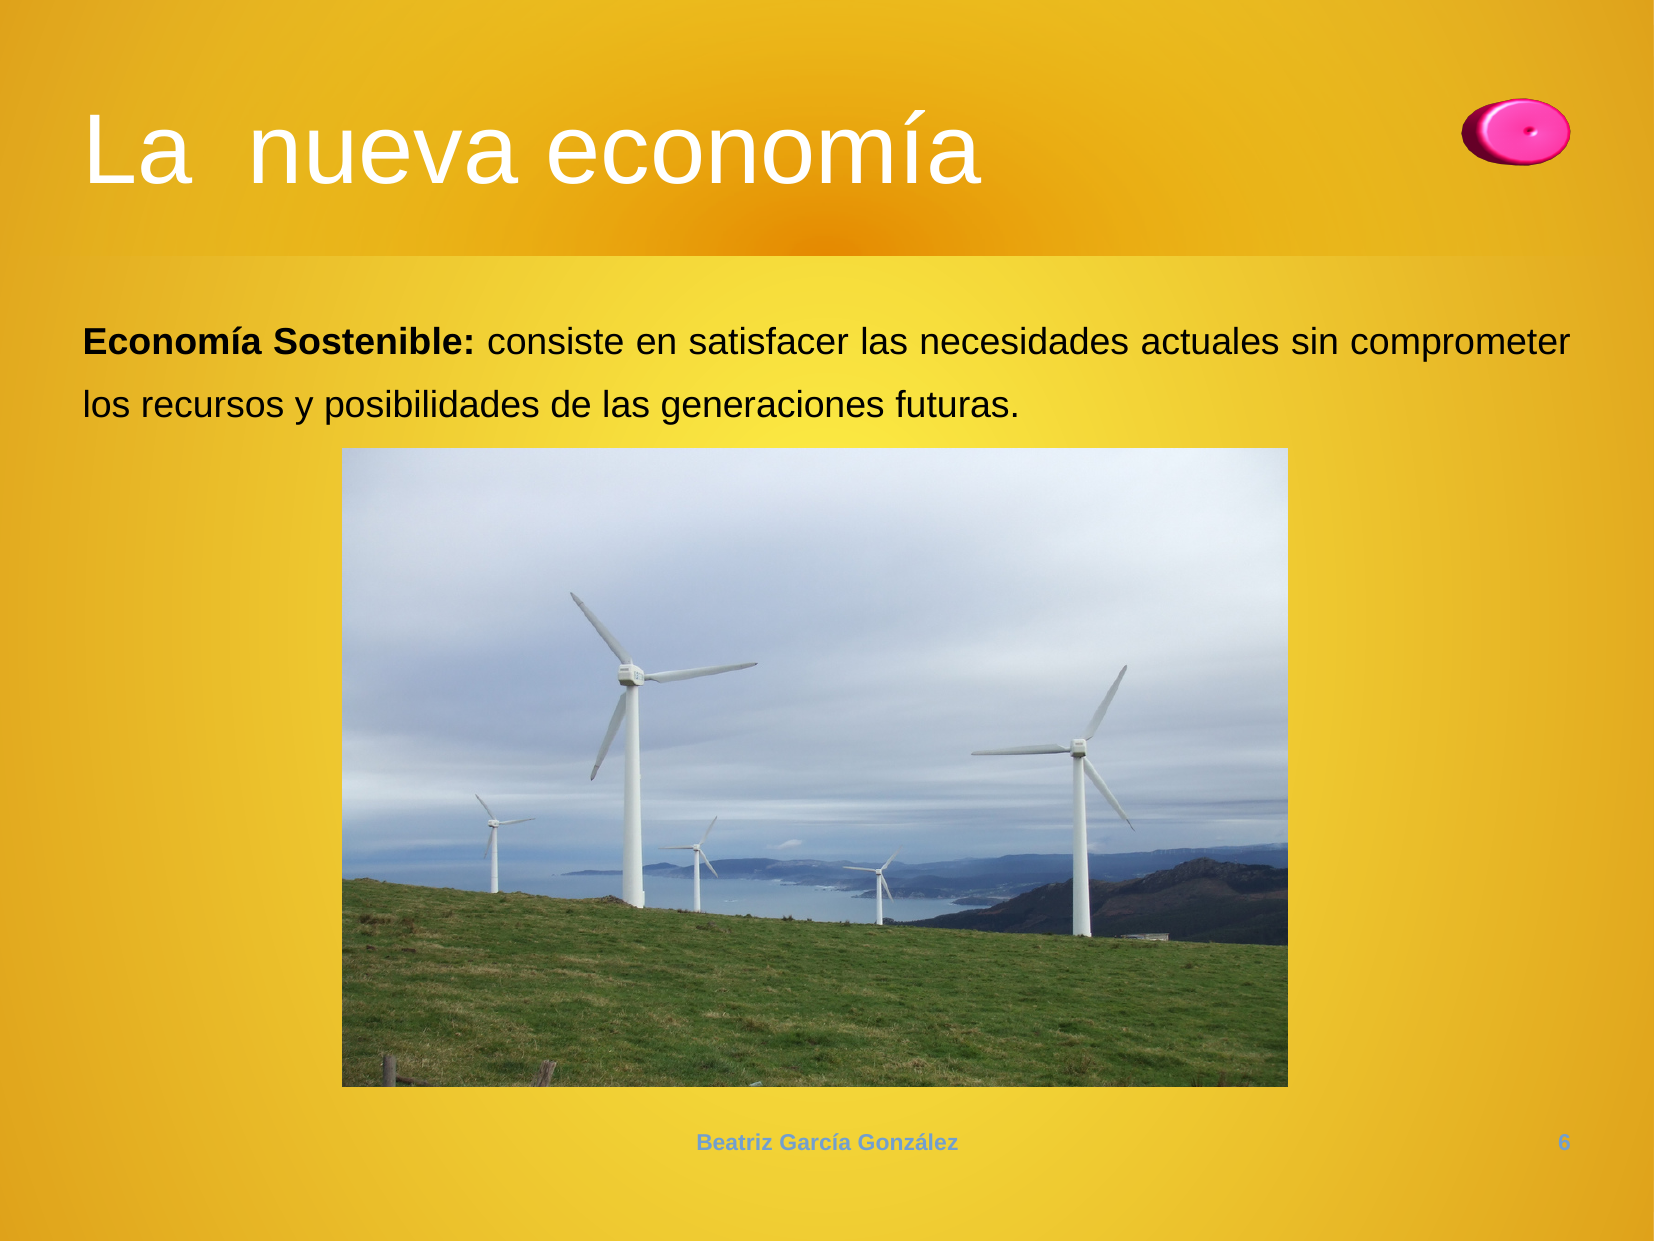

# La nueva economía
Economía Sostenible: consiste en satisfacer las necesidades actuales sin comprometer los recursos y posibilidades de las generaciones futuras.
Beatriz García González
6